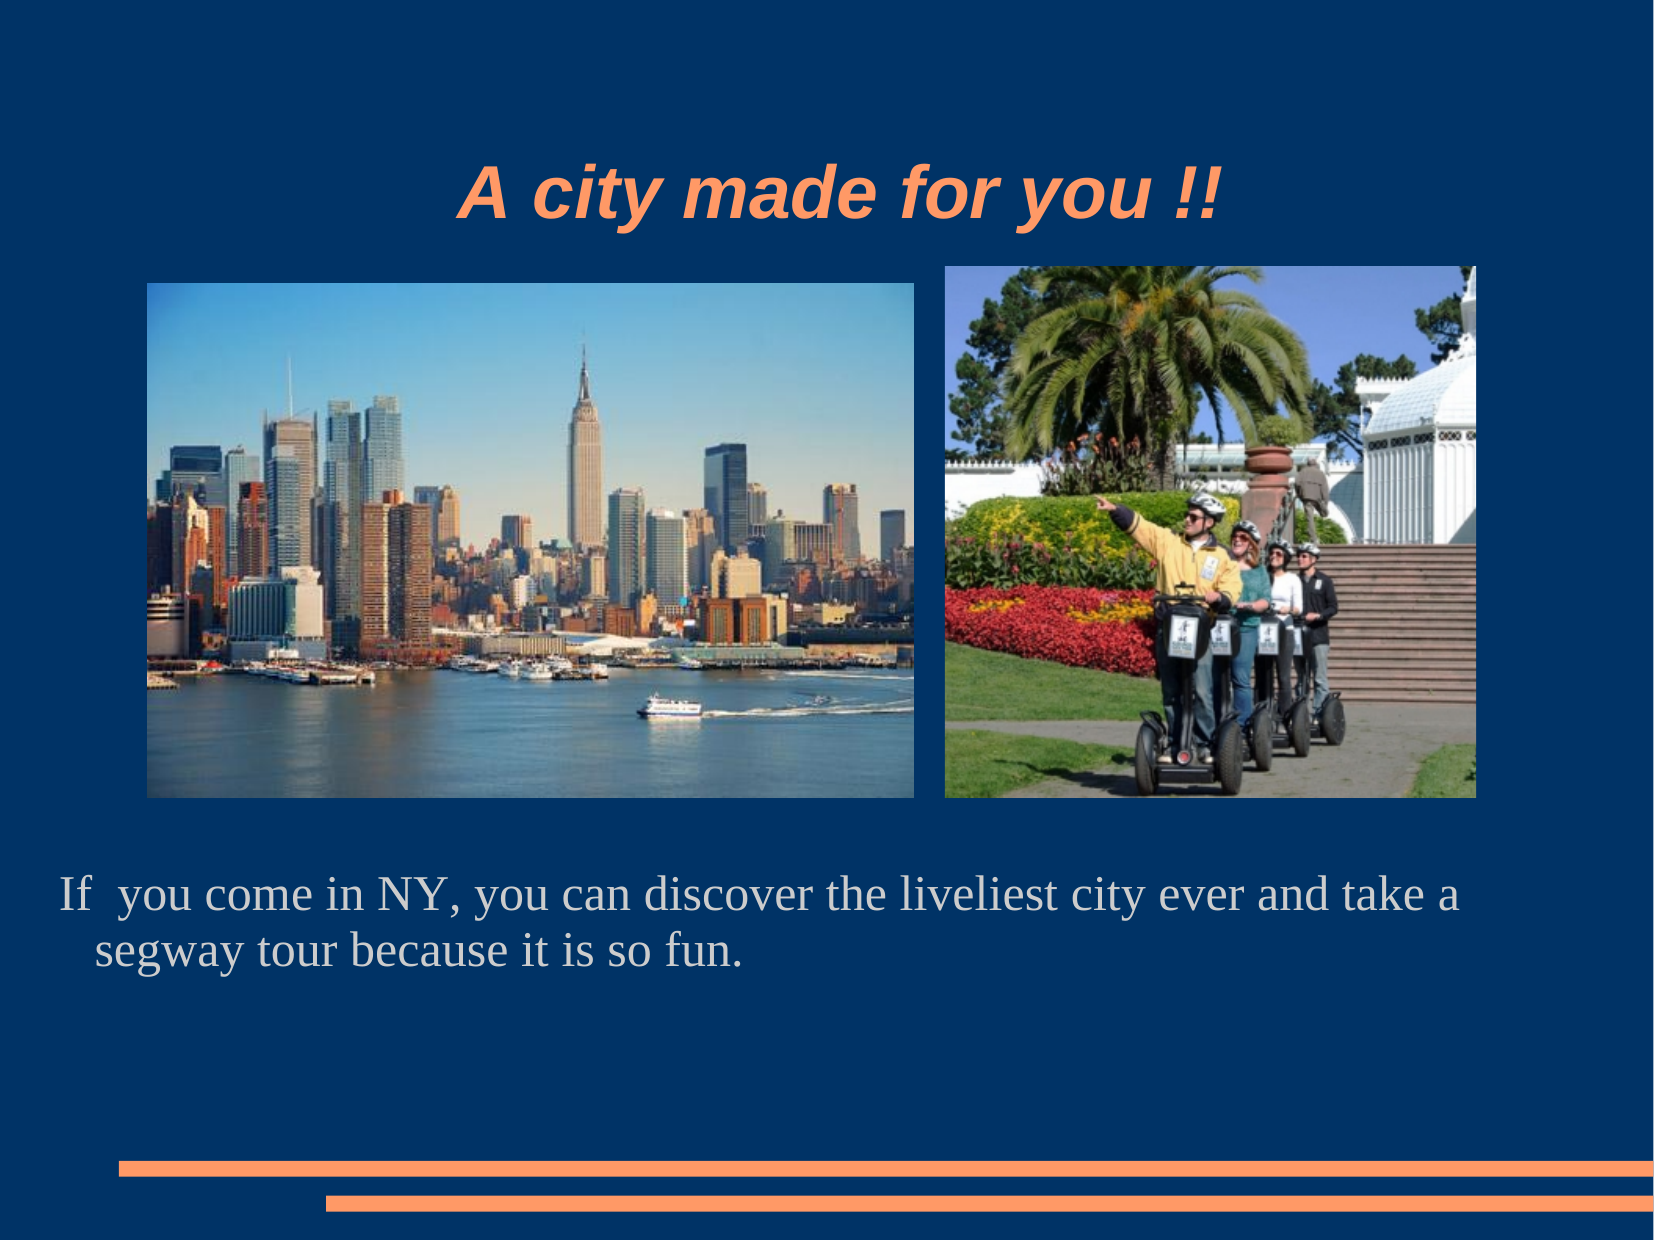

# A city made for you !!
If you come in NY, you can discover the liveliest city ever and take a segway tour because it is so fun.